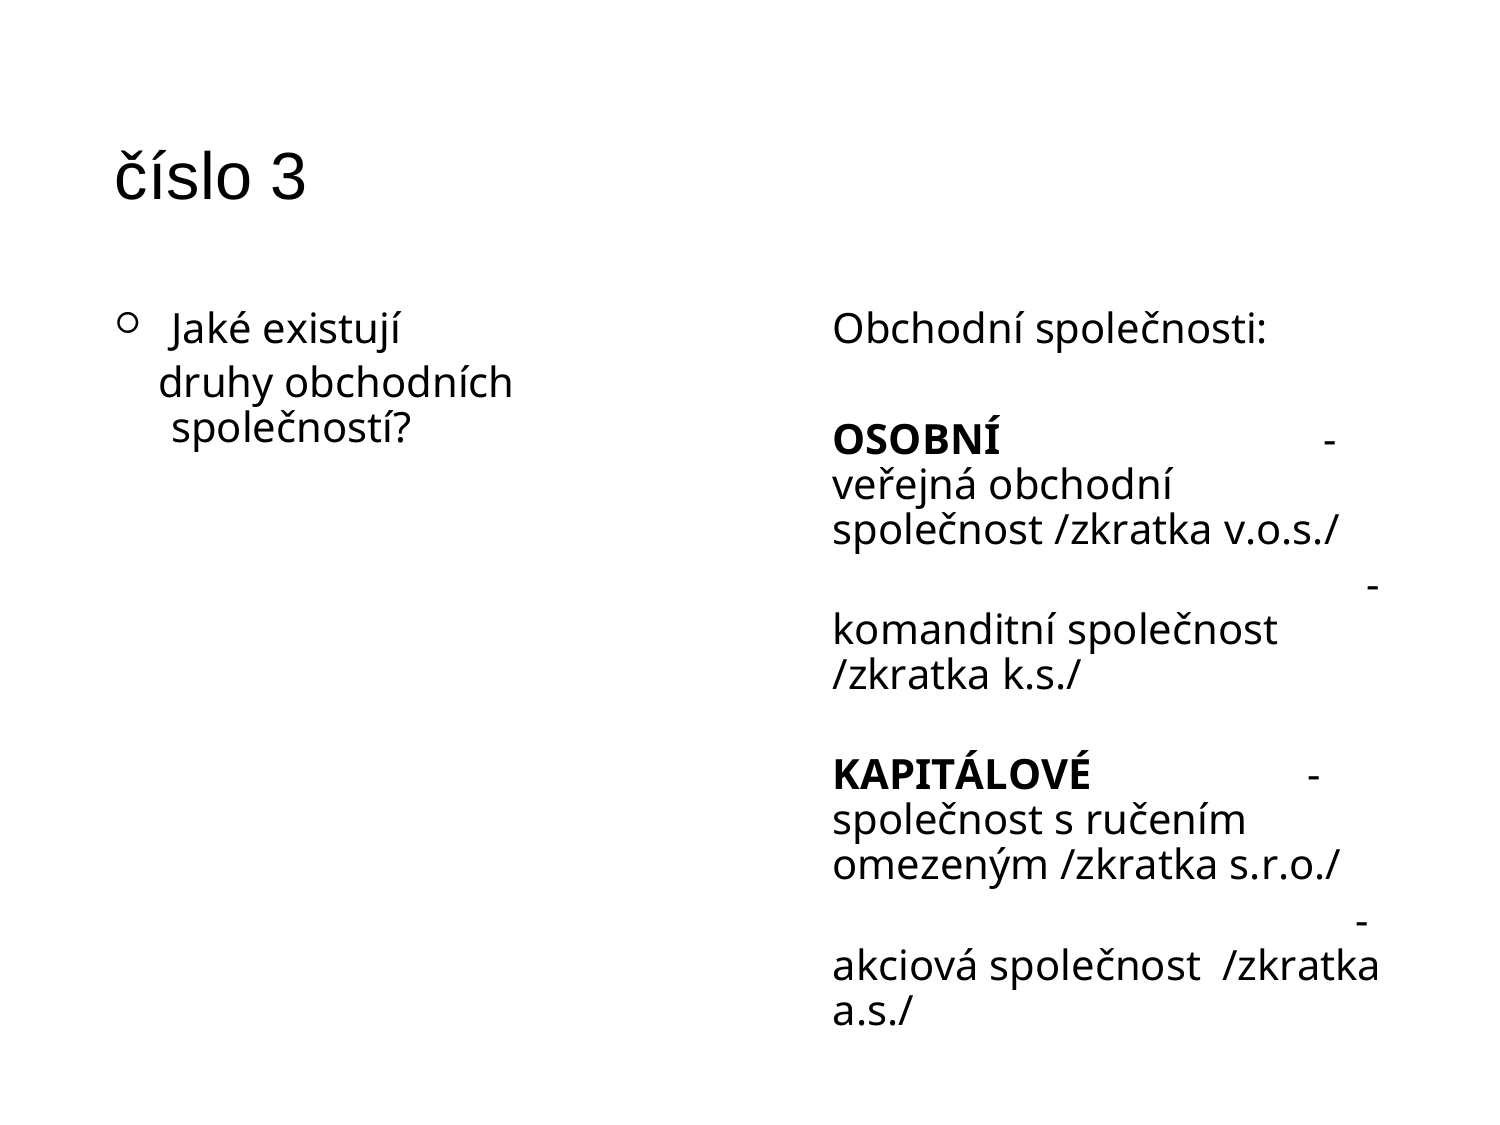

číslo 3
Jaké existují
 druhy obchodních společností?
	Obchodní společnosti:
	OSOBNÍ 	 - veřejná obchodní společnost /zkratka v.o.s./
				 - komanditní společnost /zkratka k.s./
			 KAPITÁLOVÉ - společnost s ručením omezeným /zkratka s.r.o./
				 - akciová společnost /zkratka a.s./